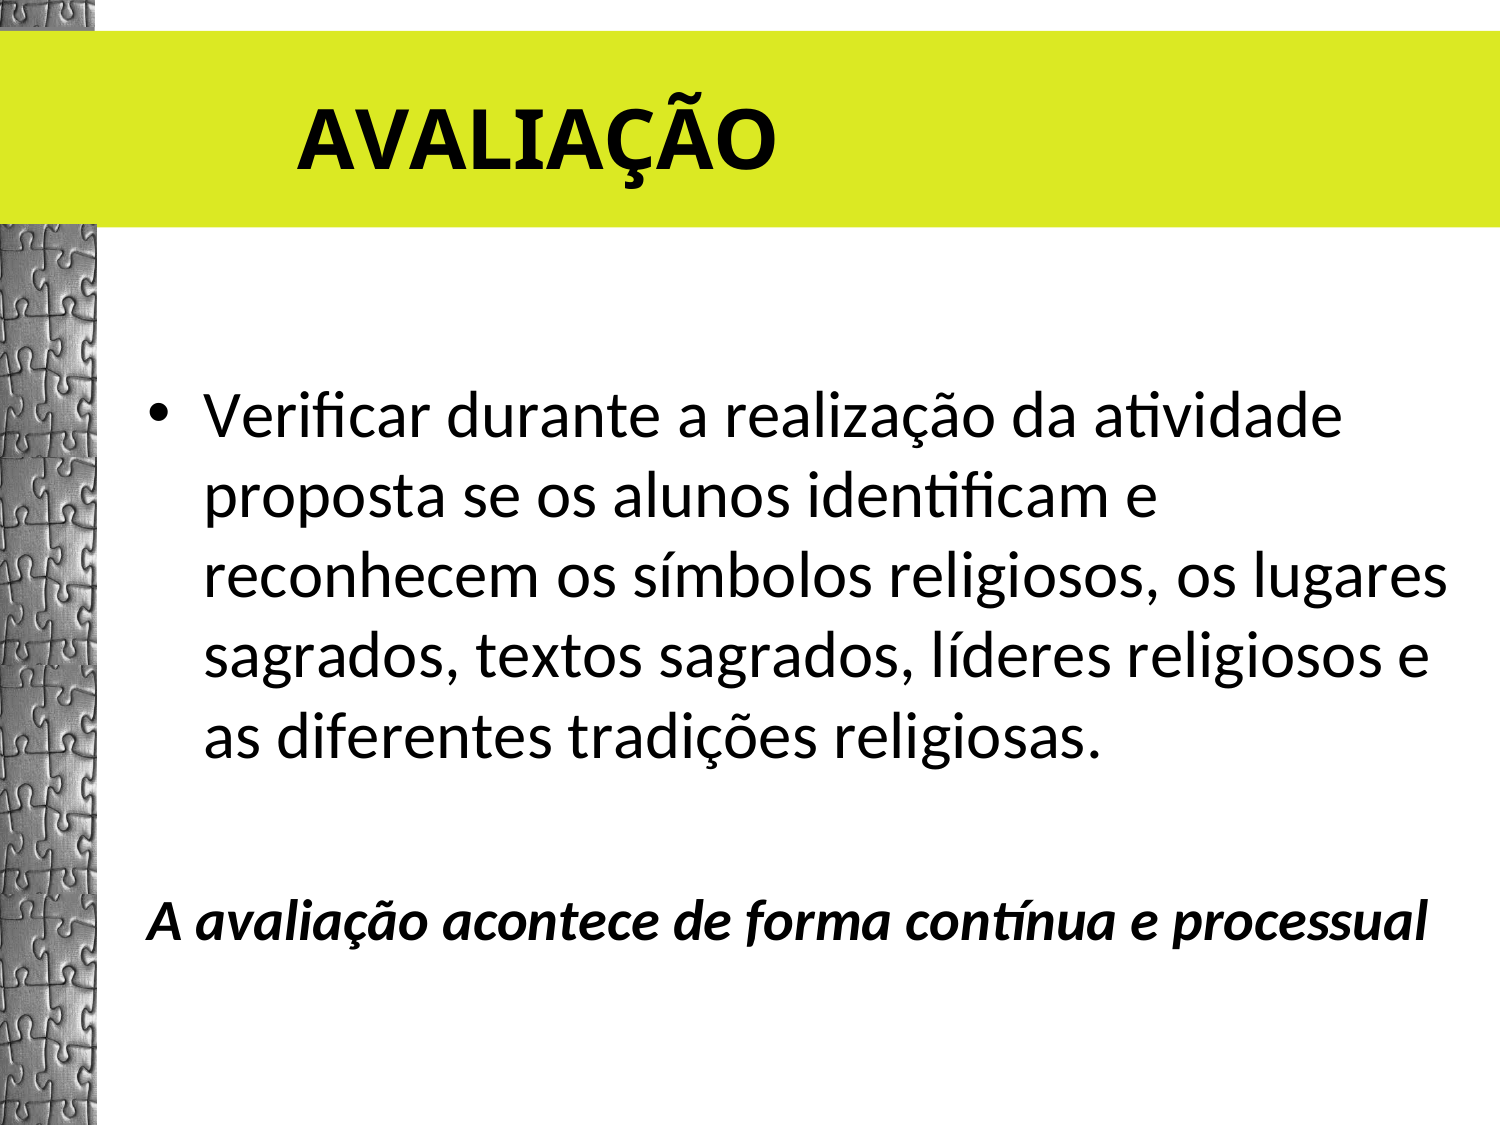

# AVALIAÇÃO
Verificar durante a realização da atividade proposta se os alunos identificam e reconhecem os símbolos religiosos, os lugares sagrados, textos sagrados, líderes religiosos e as diferentes tradições religiosas.
A avaliação acontece de forma contínua e processual